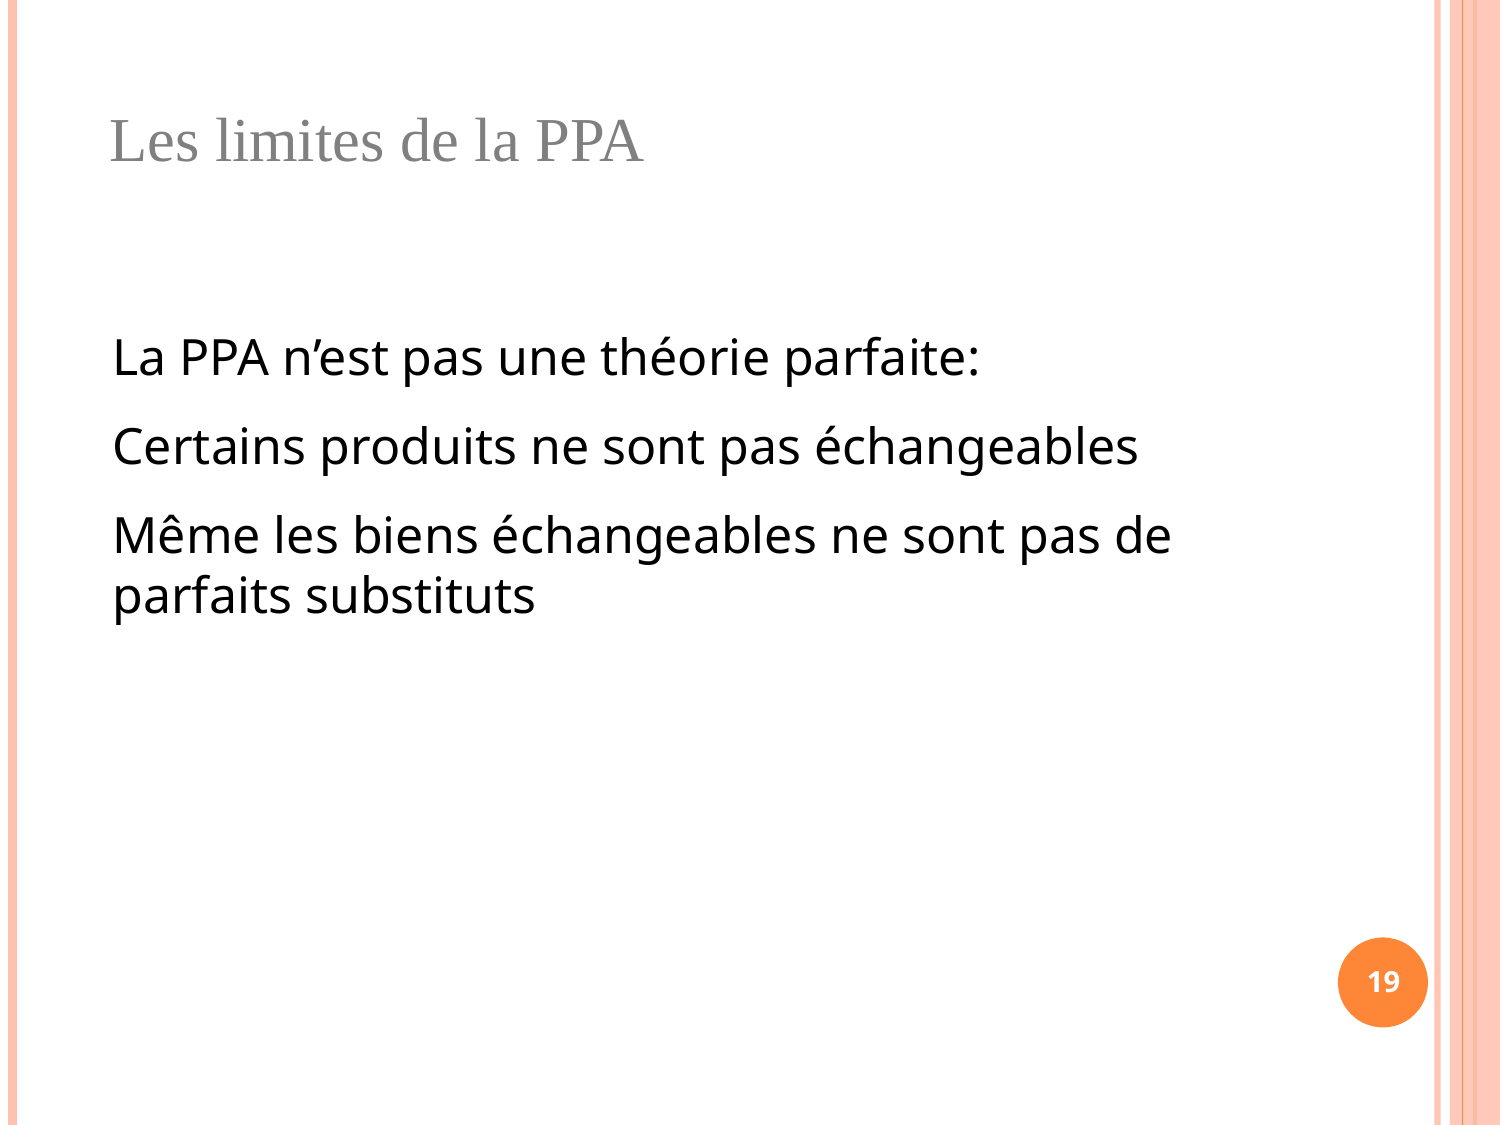

Les limites de la PPA
# La PPA n’est pas une théorie parfaite:
Certains produits ne sont pas échangeables
Même les biens échangeables ne sont pas de parfaits substituts